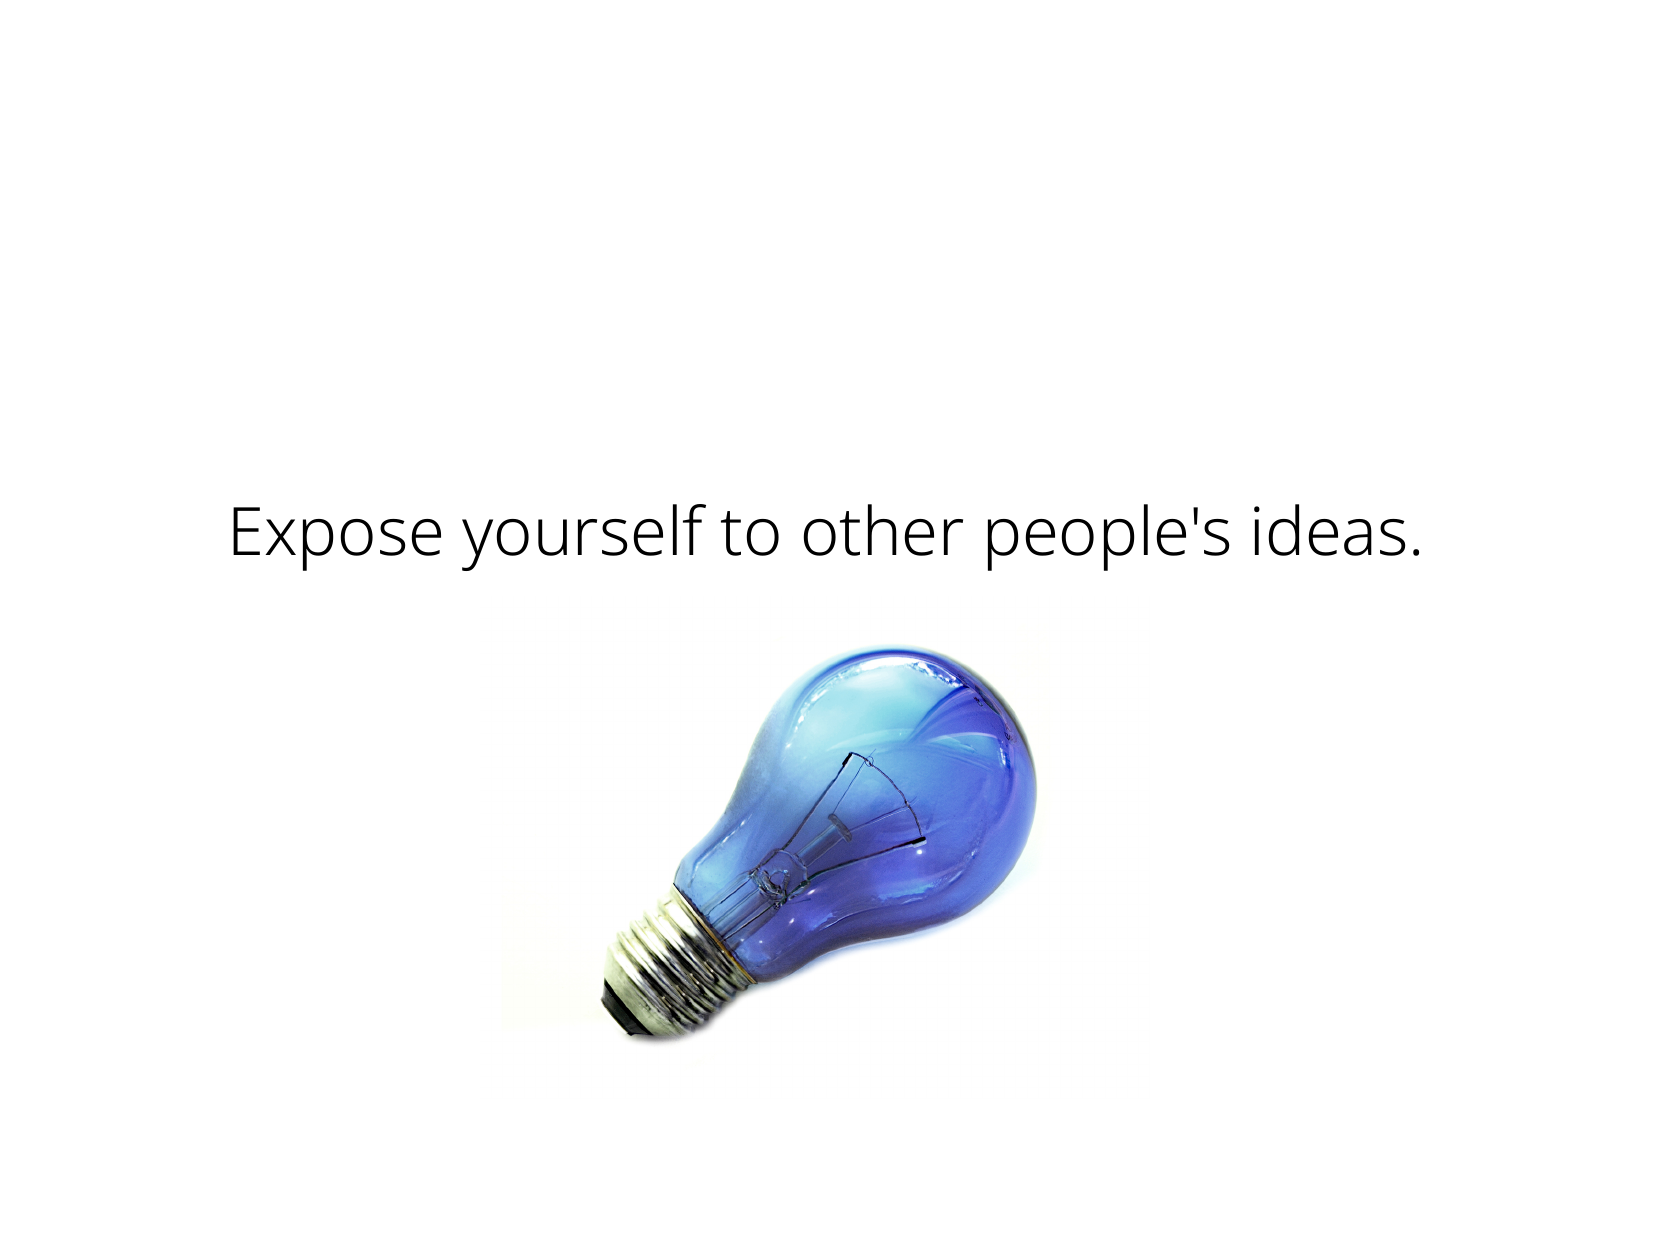

# Expose yourself to other people's ideas.